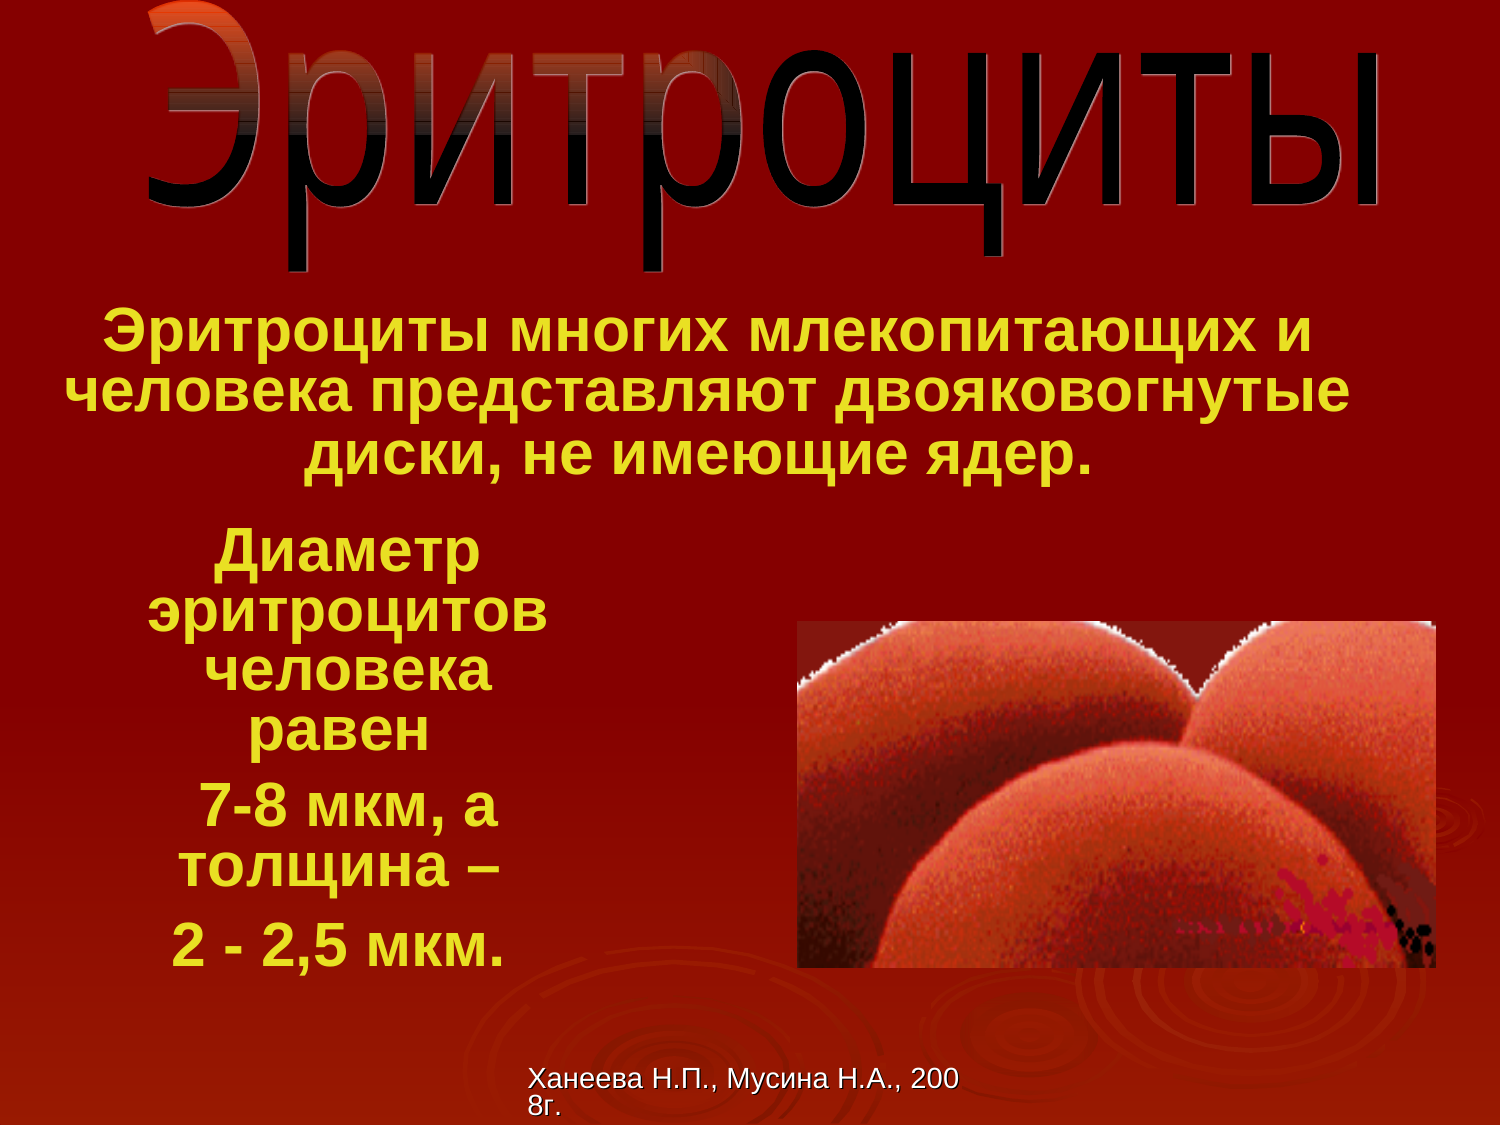

Эритроциты
Эритроциты многих млекопитающих и человека представляют двояковогнутые диски, не имеющие ядер.
Диаметр эритроцитов человека равен
7-8 мкм, а толщина –
2 - 2,5 мкм.
Ханеева Н.П., Мусина Н.А., 2008г.